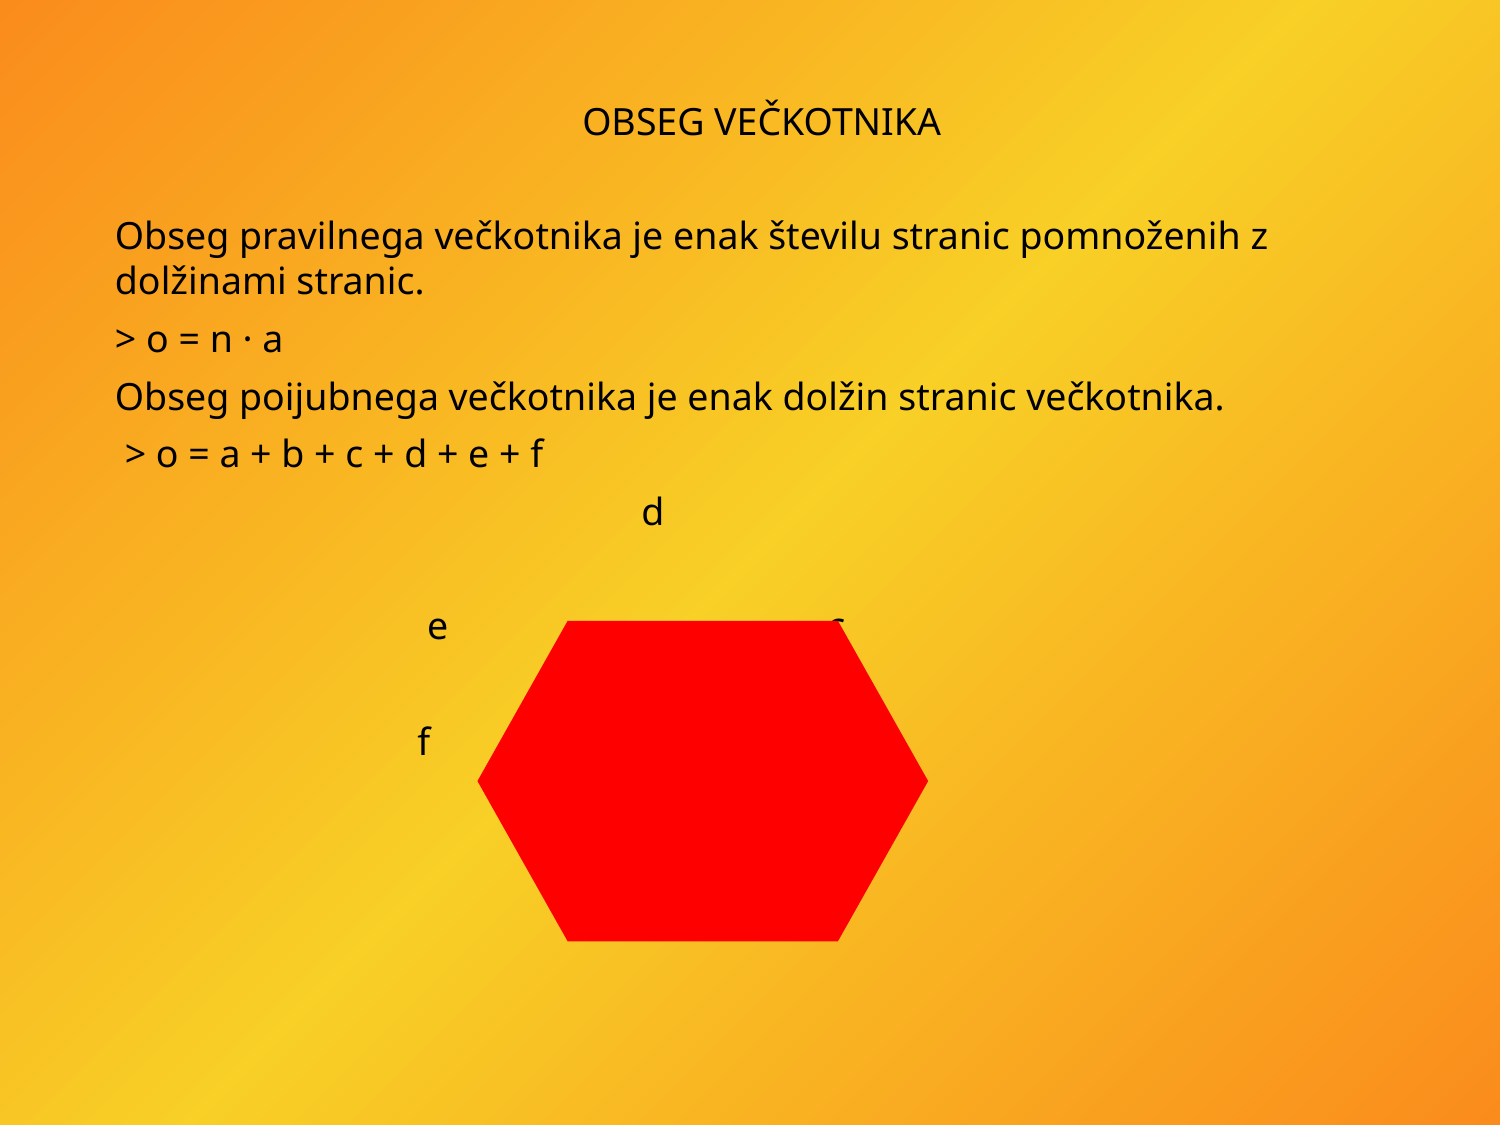

OBSEG VEČKOTNIKA
Obseg pravilnega večkotnika je enak številu stranic pomnoženih z dolžinami stranic.
> o = n · a
Obseg poijubnega večkotnika je enak dolžin stranic večkotnika.
 > o = a + b + c + d + e + f
 d
 e c
 f b
 a